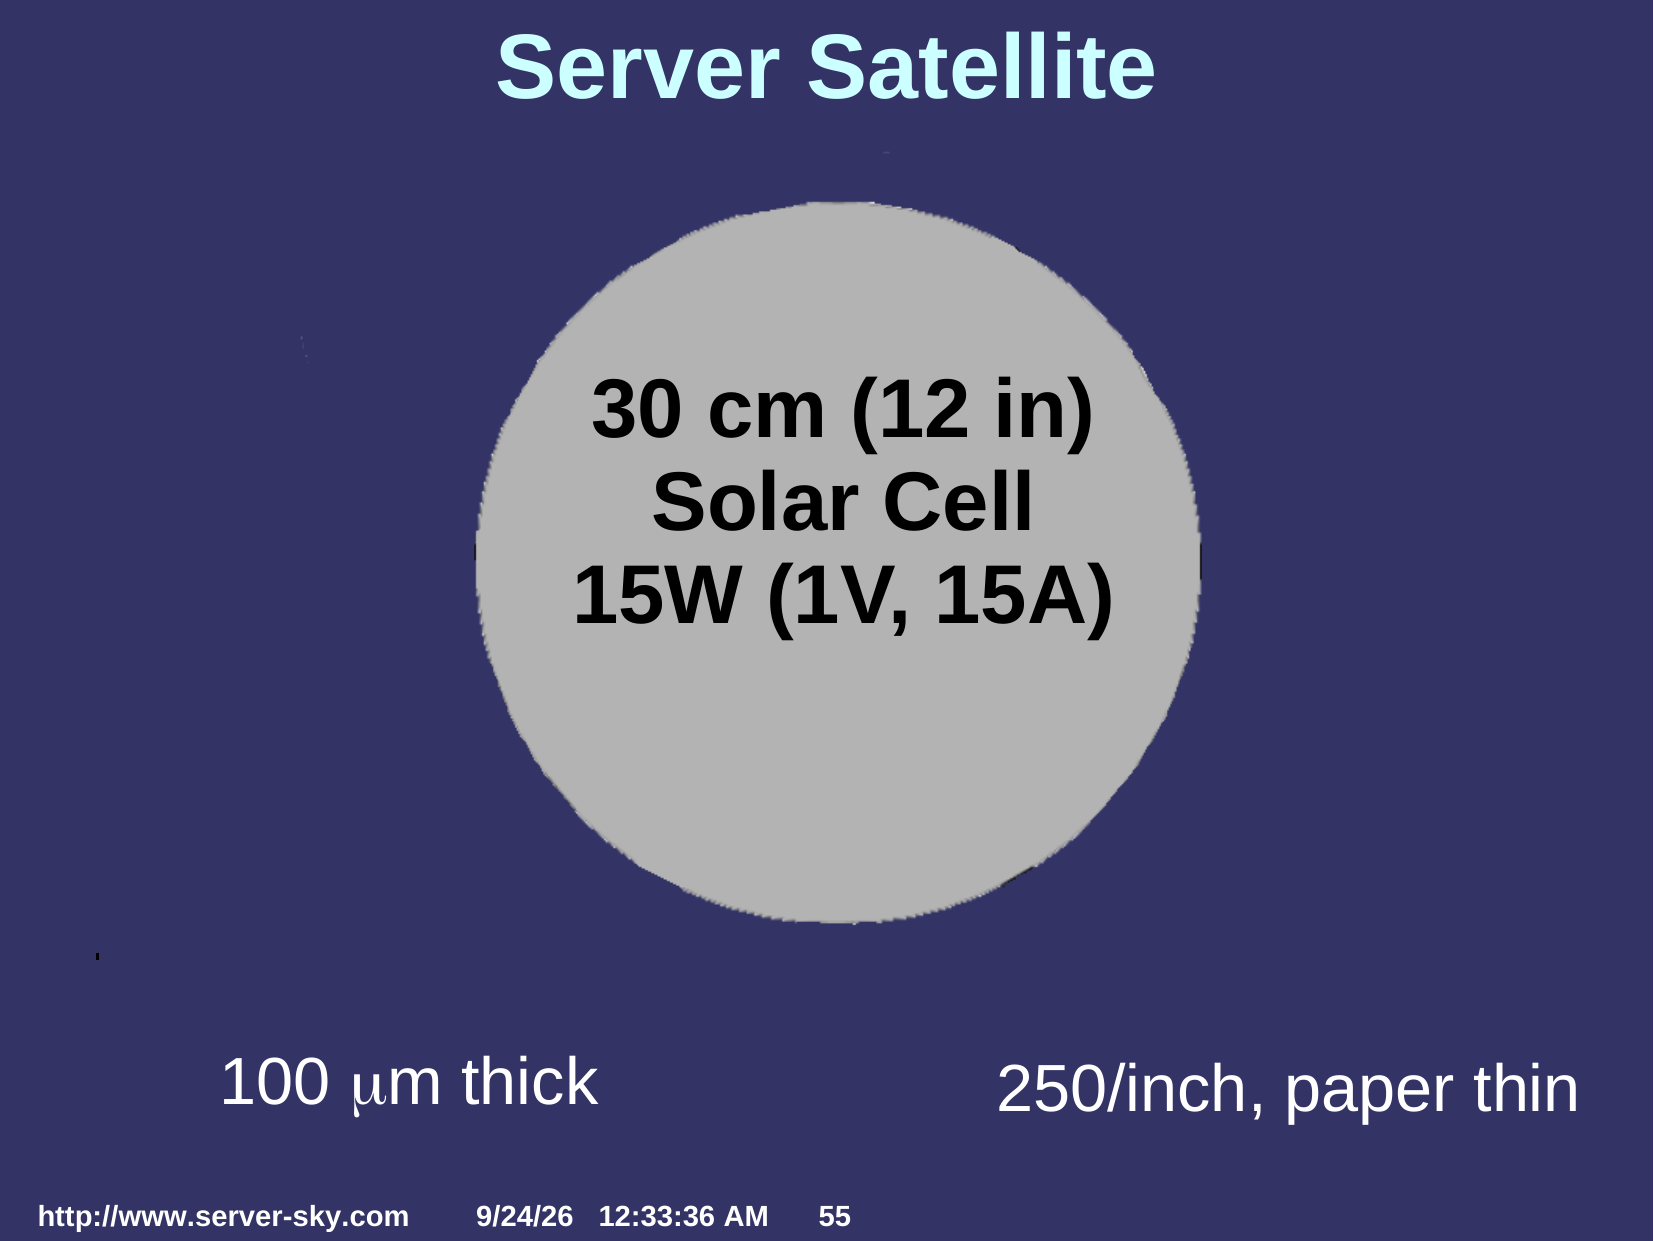

# Server Satellite
30 cm (12 in)
Solar Cell
15W (1V, 15A)
100 m thick
250/inch, paper thin